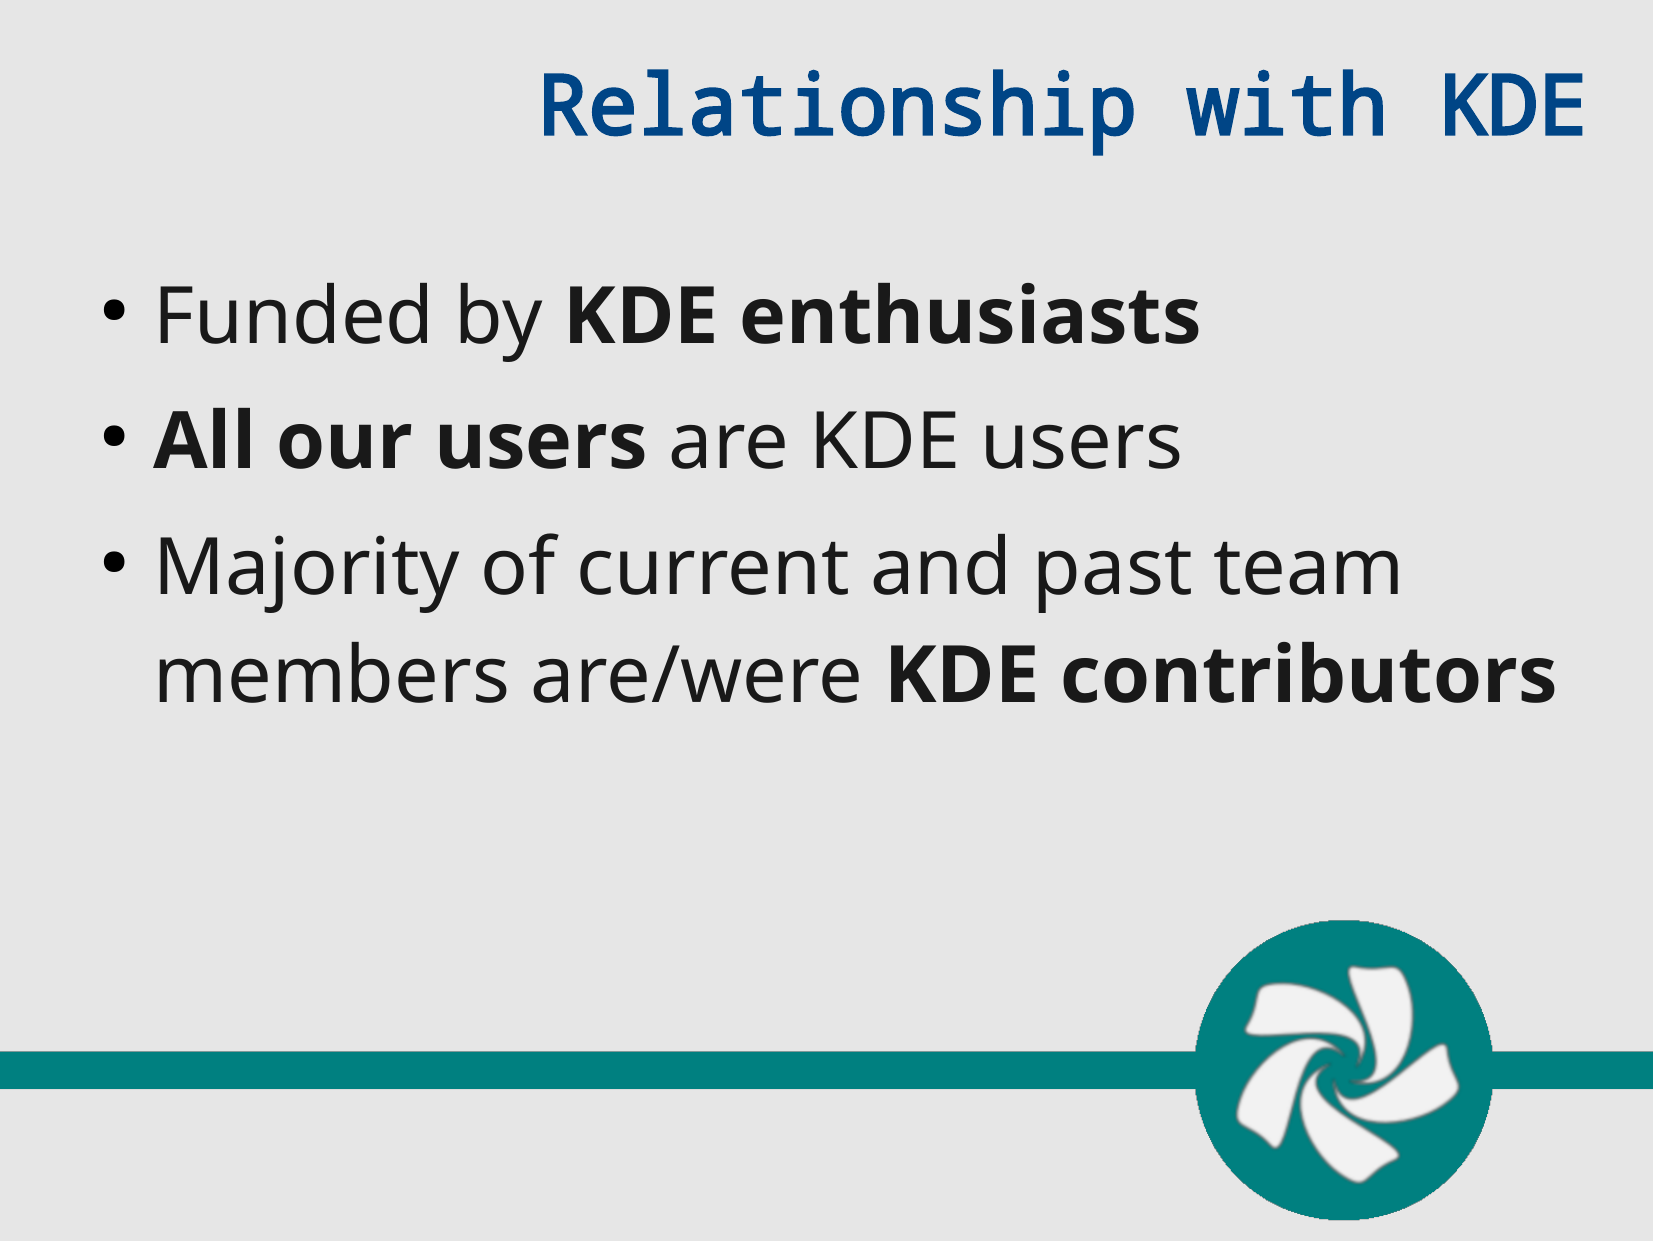

# Relationship with KDE
Funded by KDE enthusiasts
All our users are KDE users
Majority of current and past team members are/were KDE contributors